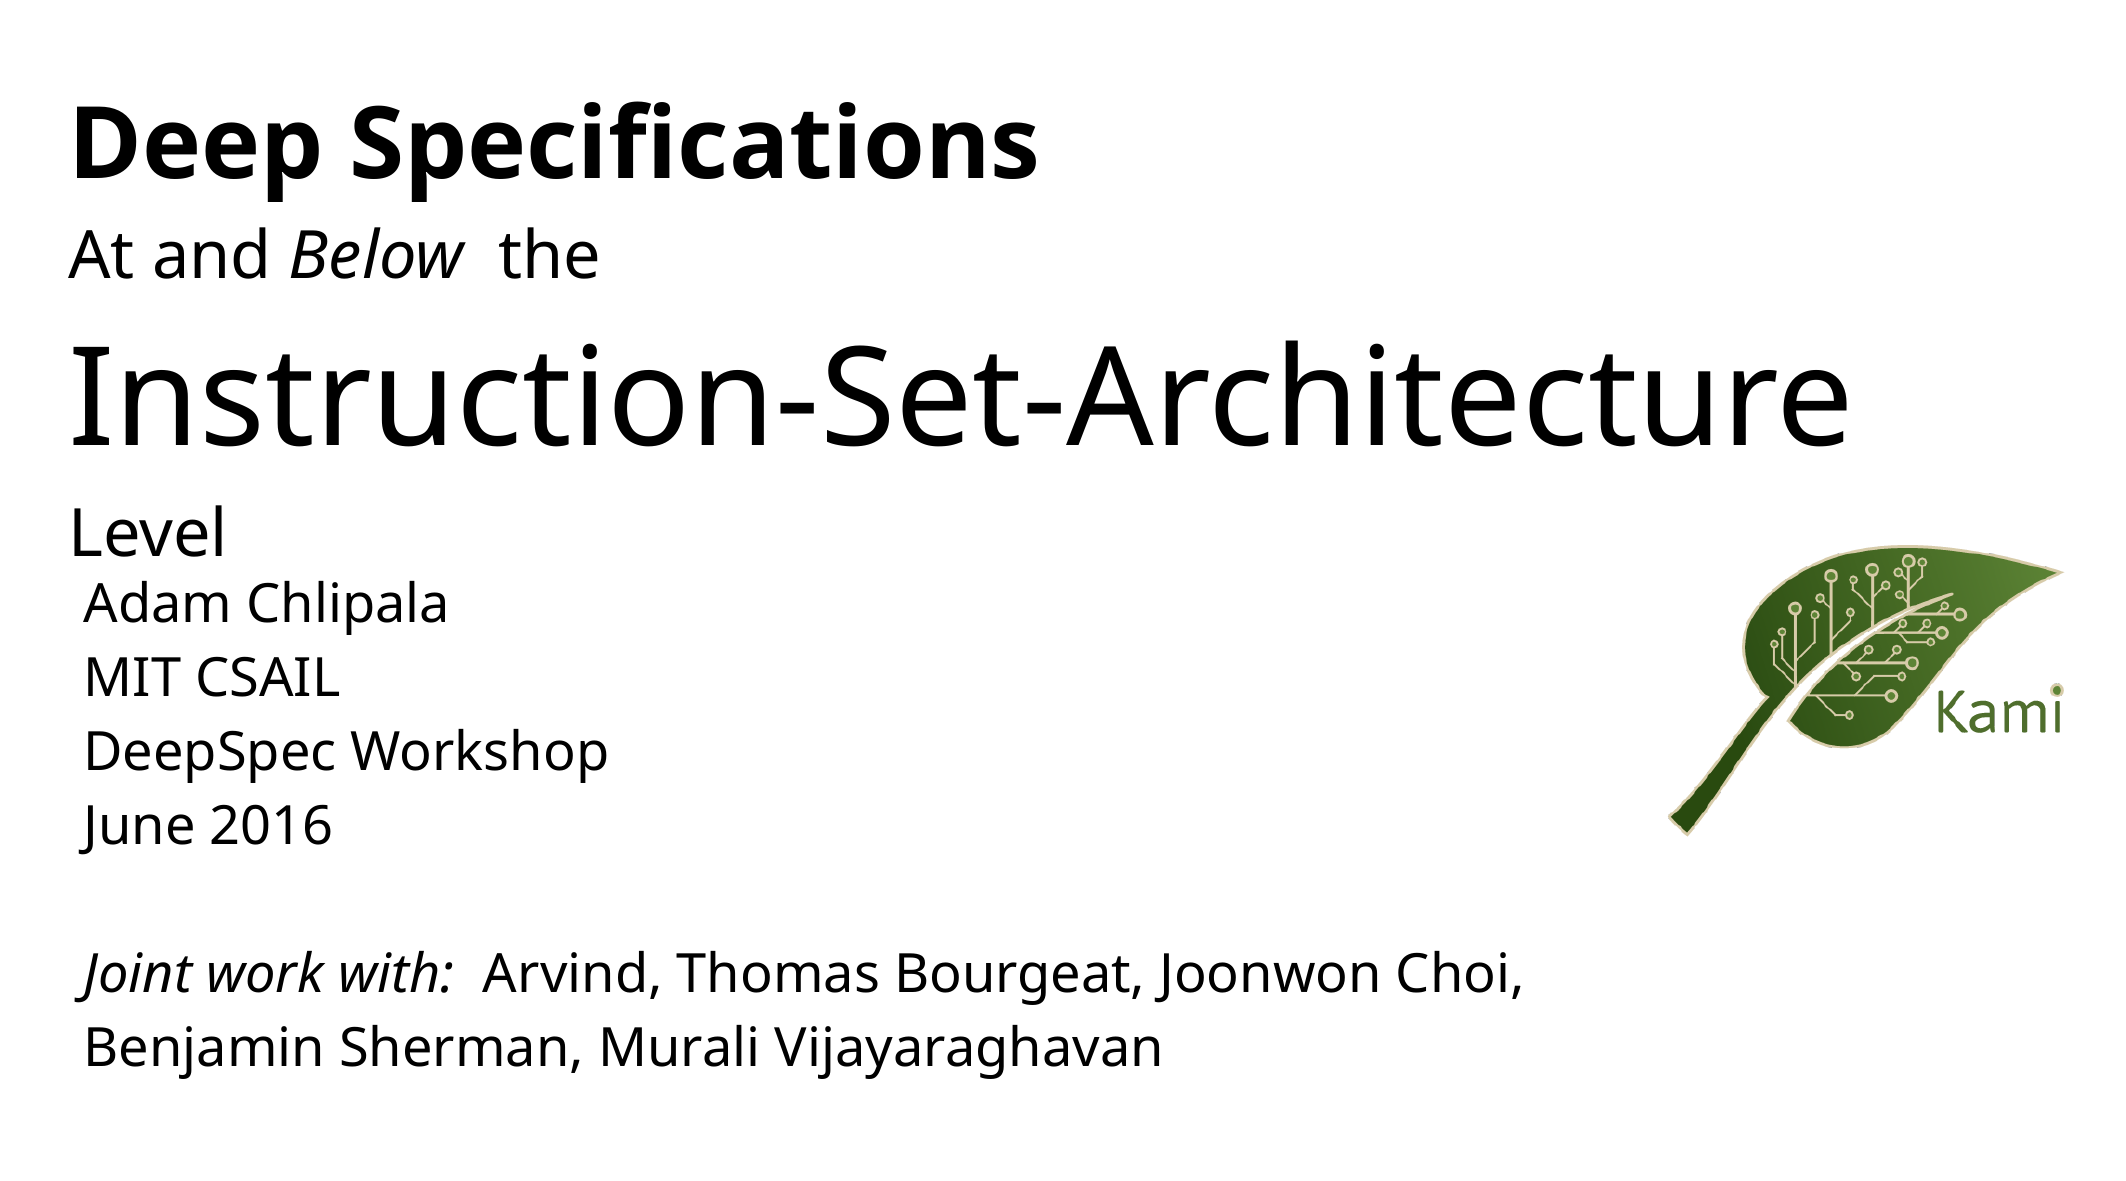

Deep Specifications
At and Below the
Instruction-Set-Architecture
Level
Adam Chlipala
MIT CSAIL
DeepSpec Workshop
June 2016
Joint work with: Arvind, Thomas Bourgeat, Joonwon Choi, Benjamin Sherman, Murali Vijayaraghavan